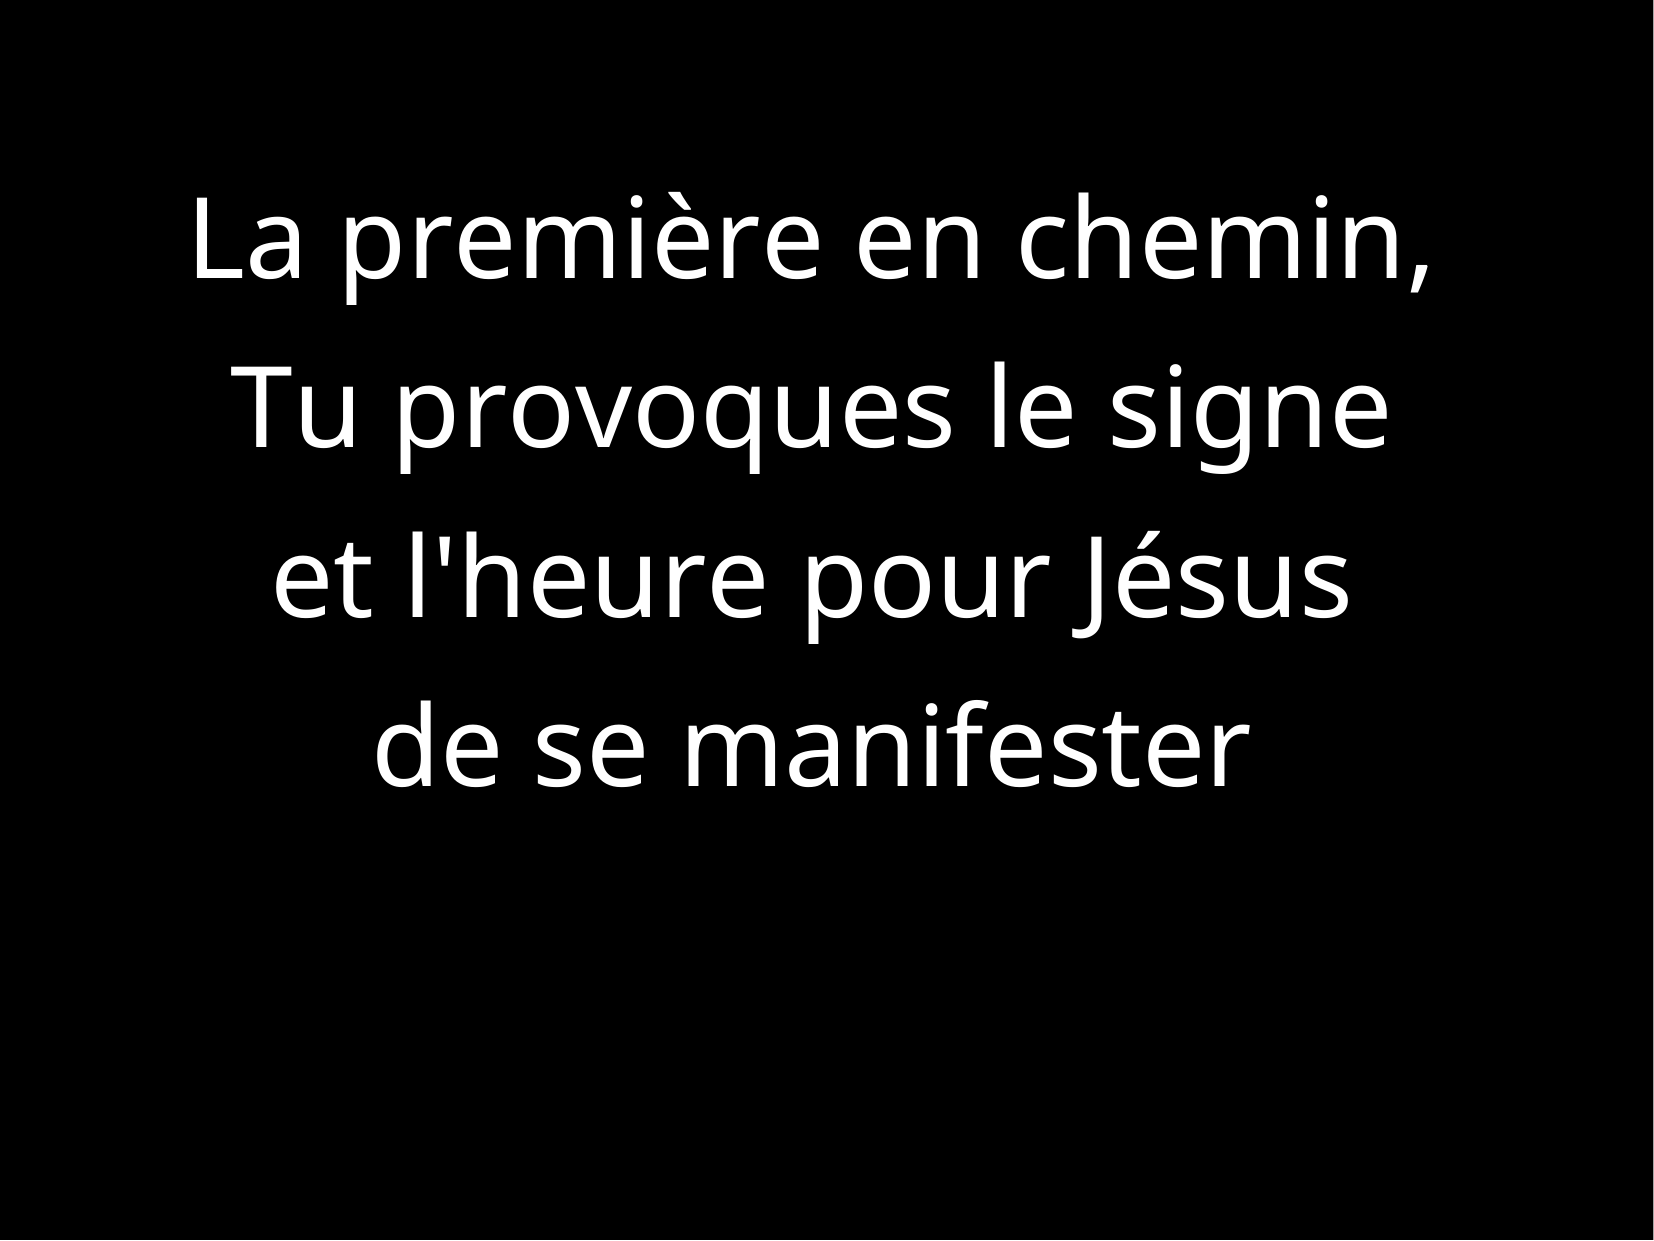

# La première en chemin,
Tu provoques le signe
et l'heure pour Jésus
de se manifester